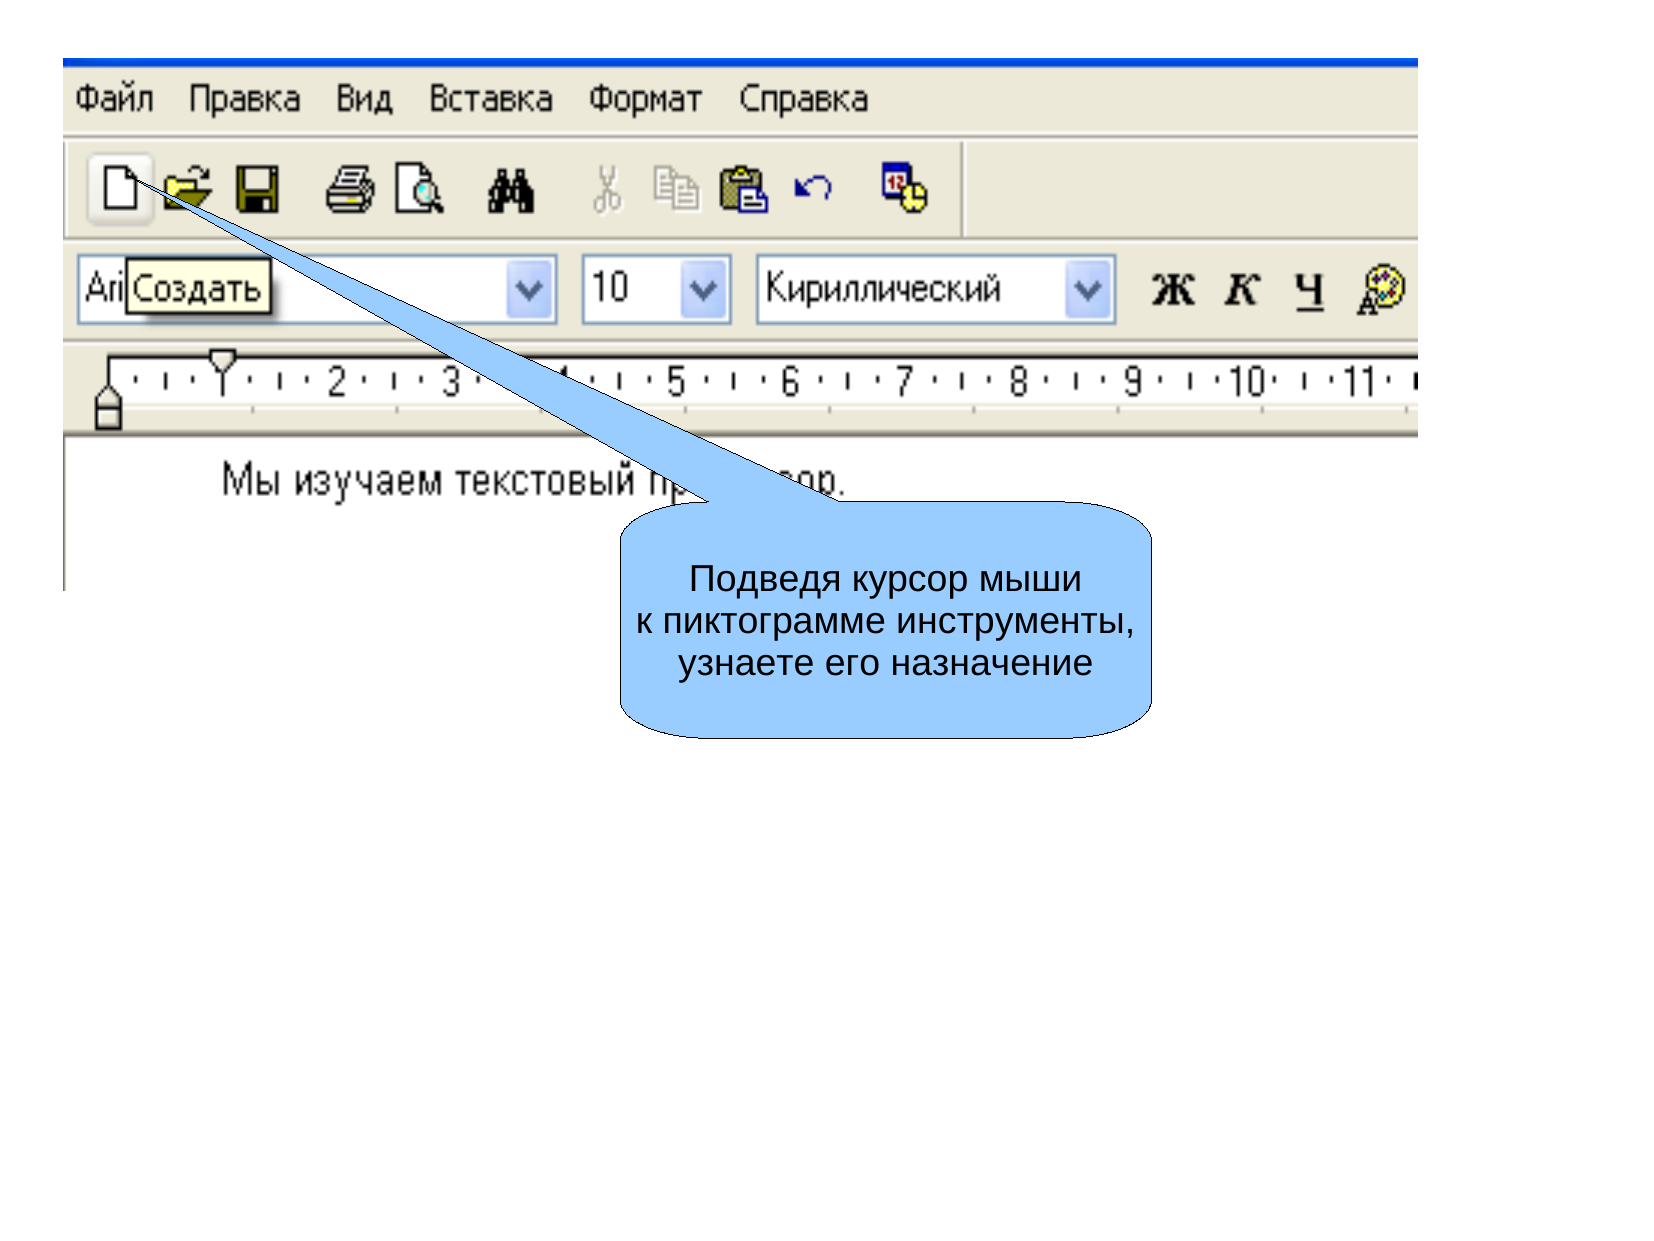

Подведя курсор мыши
к пиктограмме инструменты,
узнаете его назначение